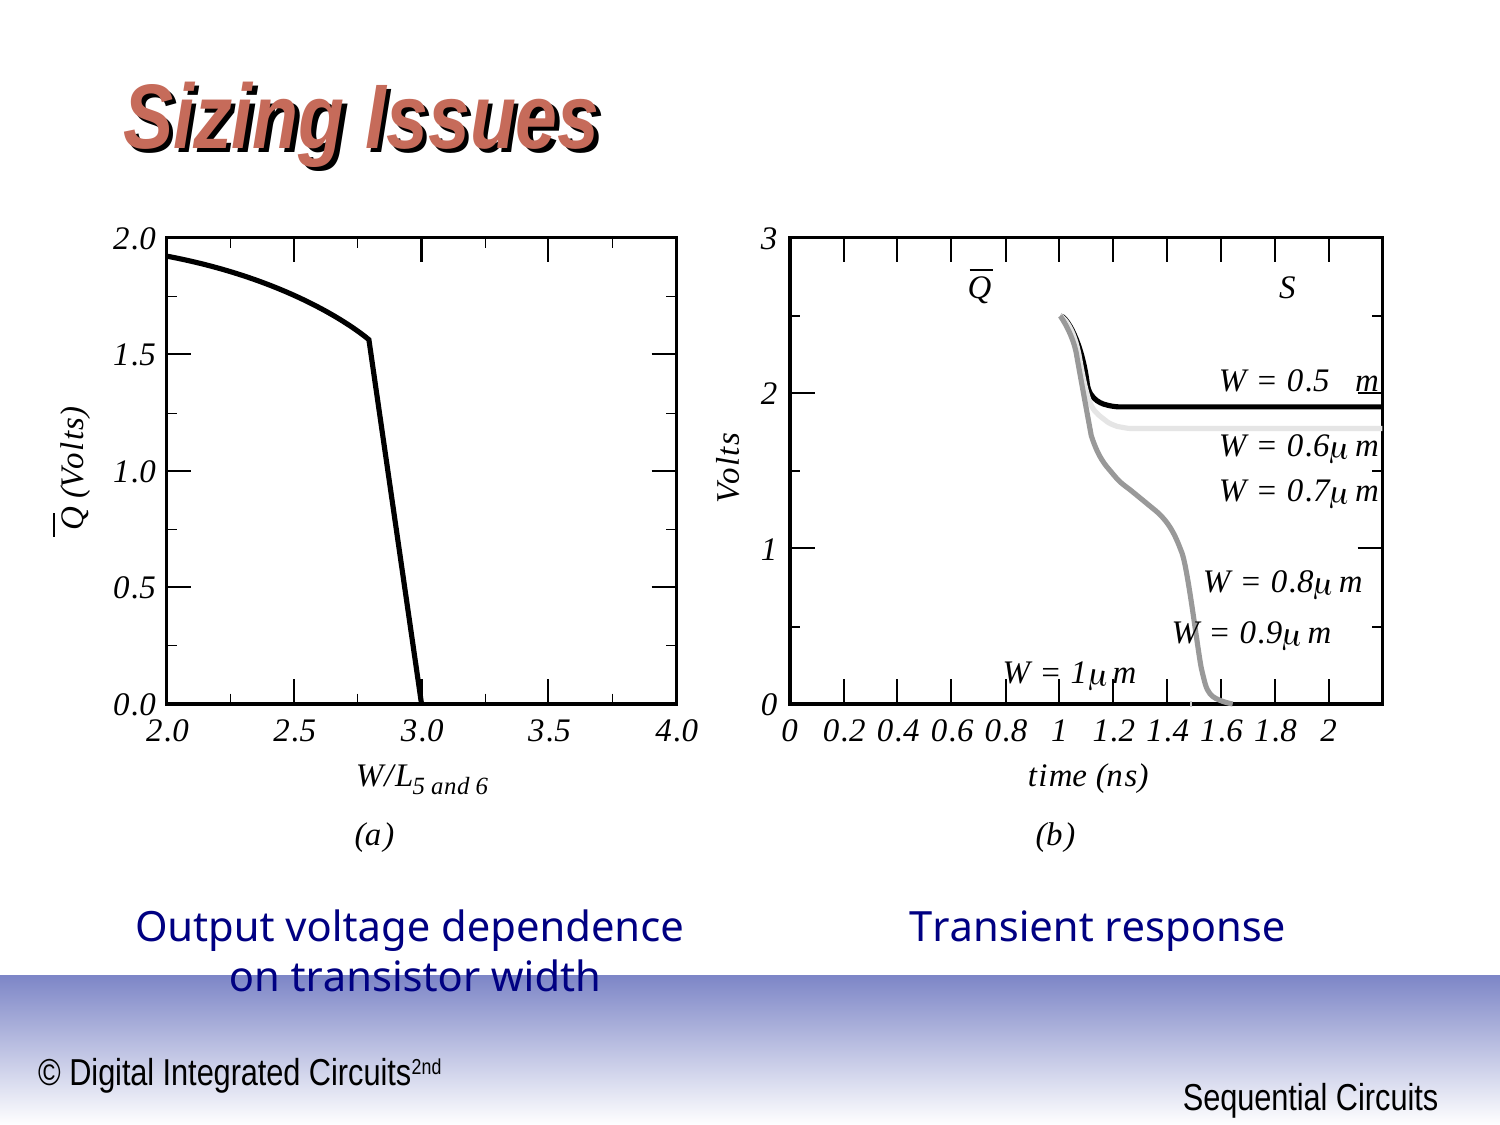

# Sizing Issues
Output voltage dependence
 on transistor width
Transient response